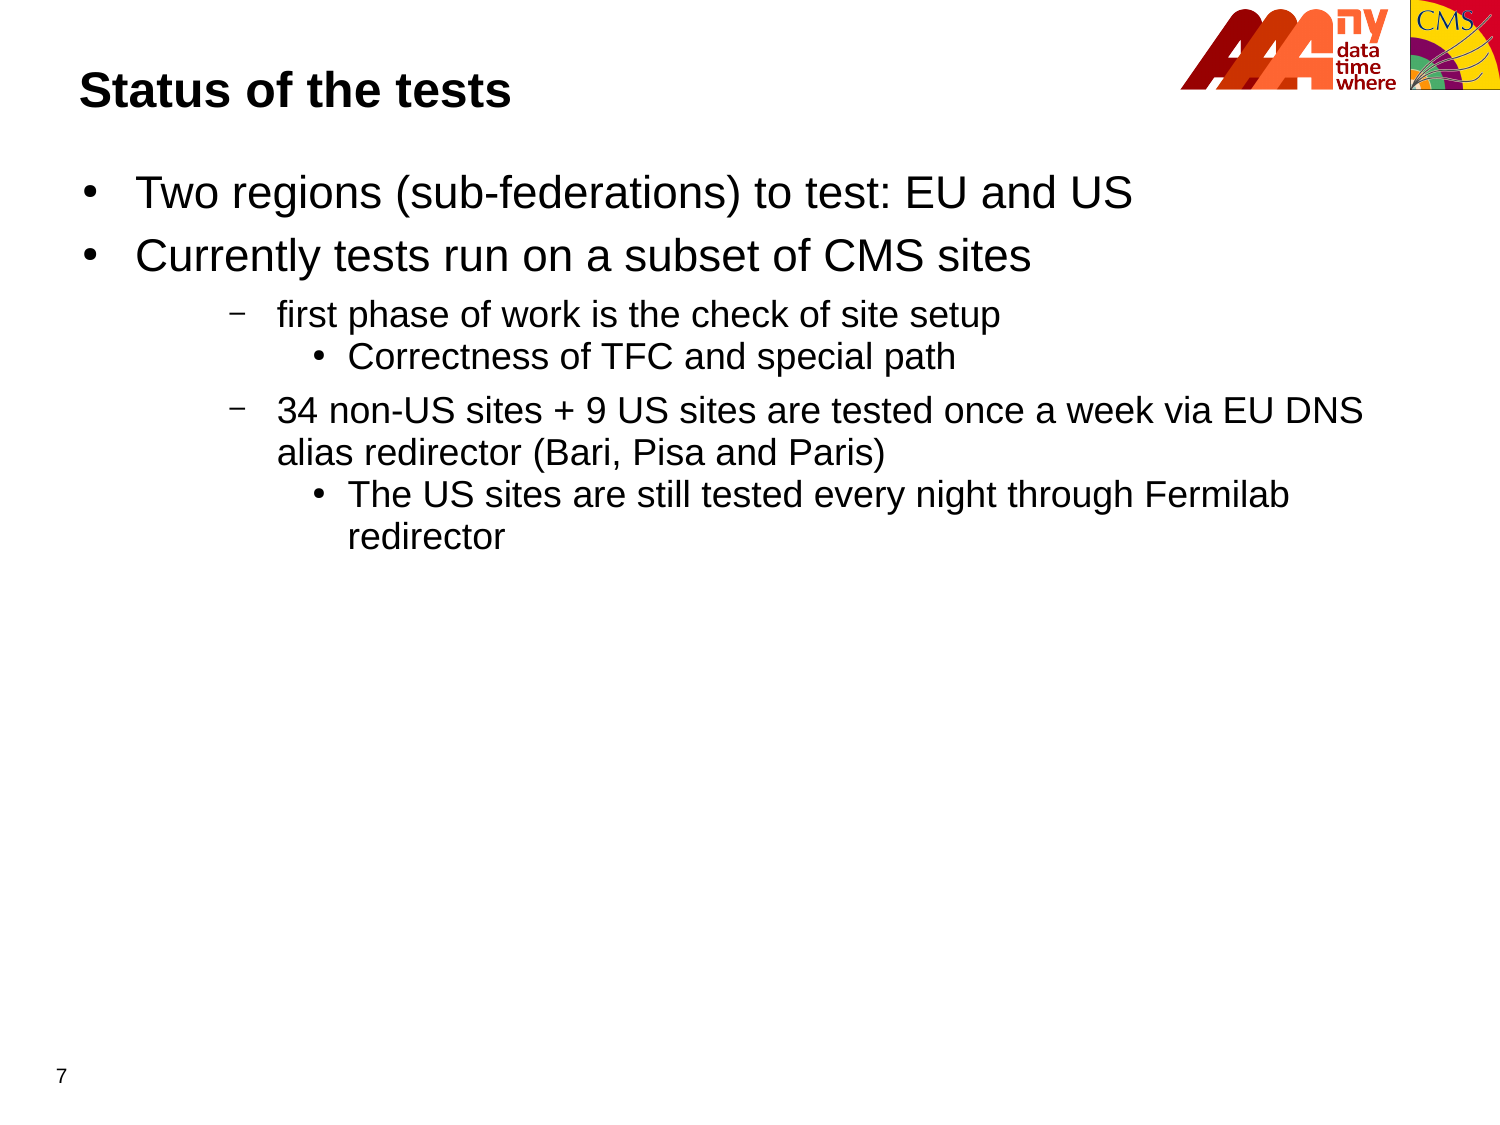

# Status of the tests
Two regions (sub-federations) to test: EU and US
Currently tests run on a subset of CMS sites
first phase of work is the check of site setup
Correctness of TFC and special path
34 non-US sites + 9 US sites are tested once a week via EU DNS alias redirector (Bari, Pisa and Paris)
The US sites are still tested every night through Fermilab redirector